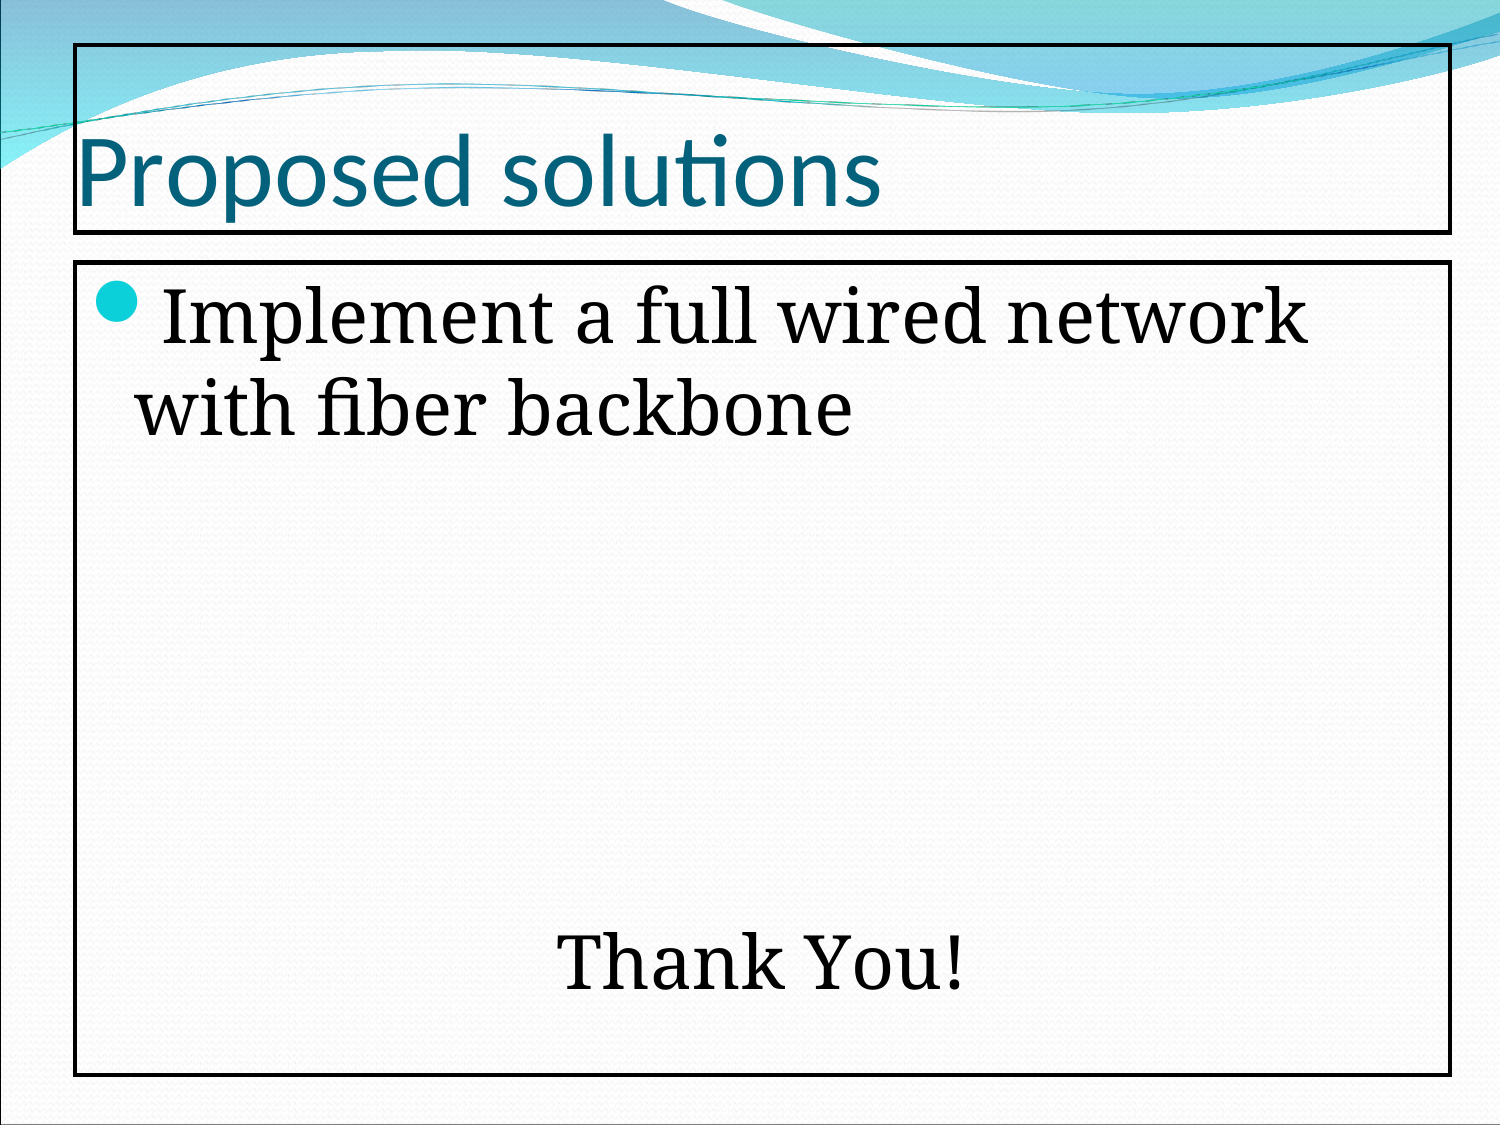

# Proposed solutions
Implement a full wired network with fiber backbone
Thank You!